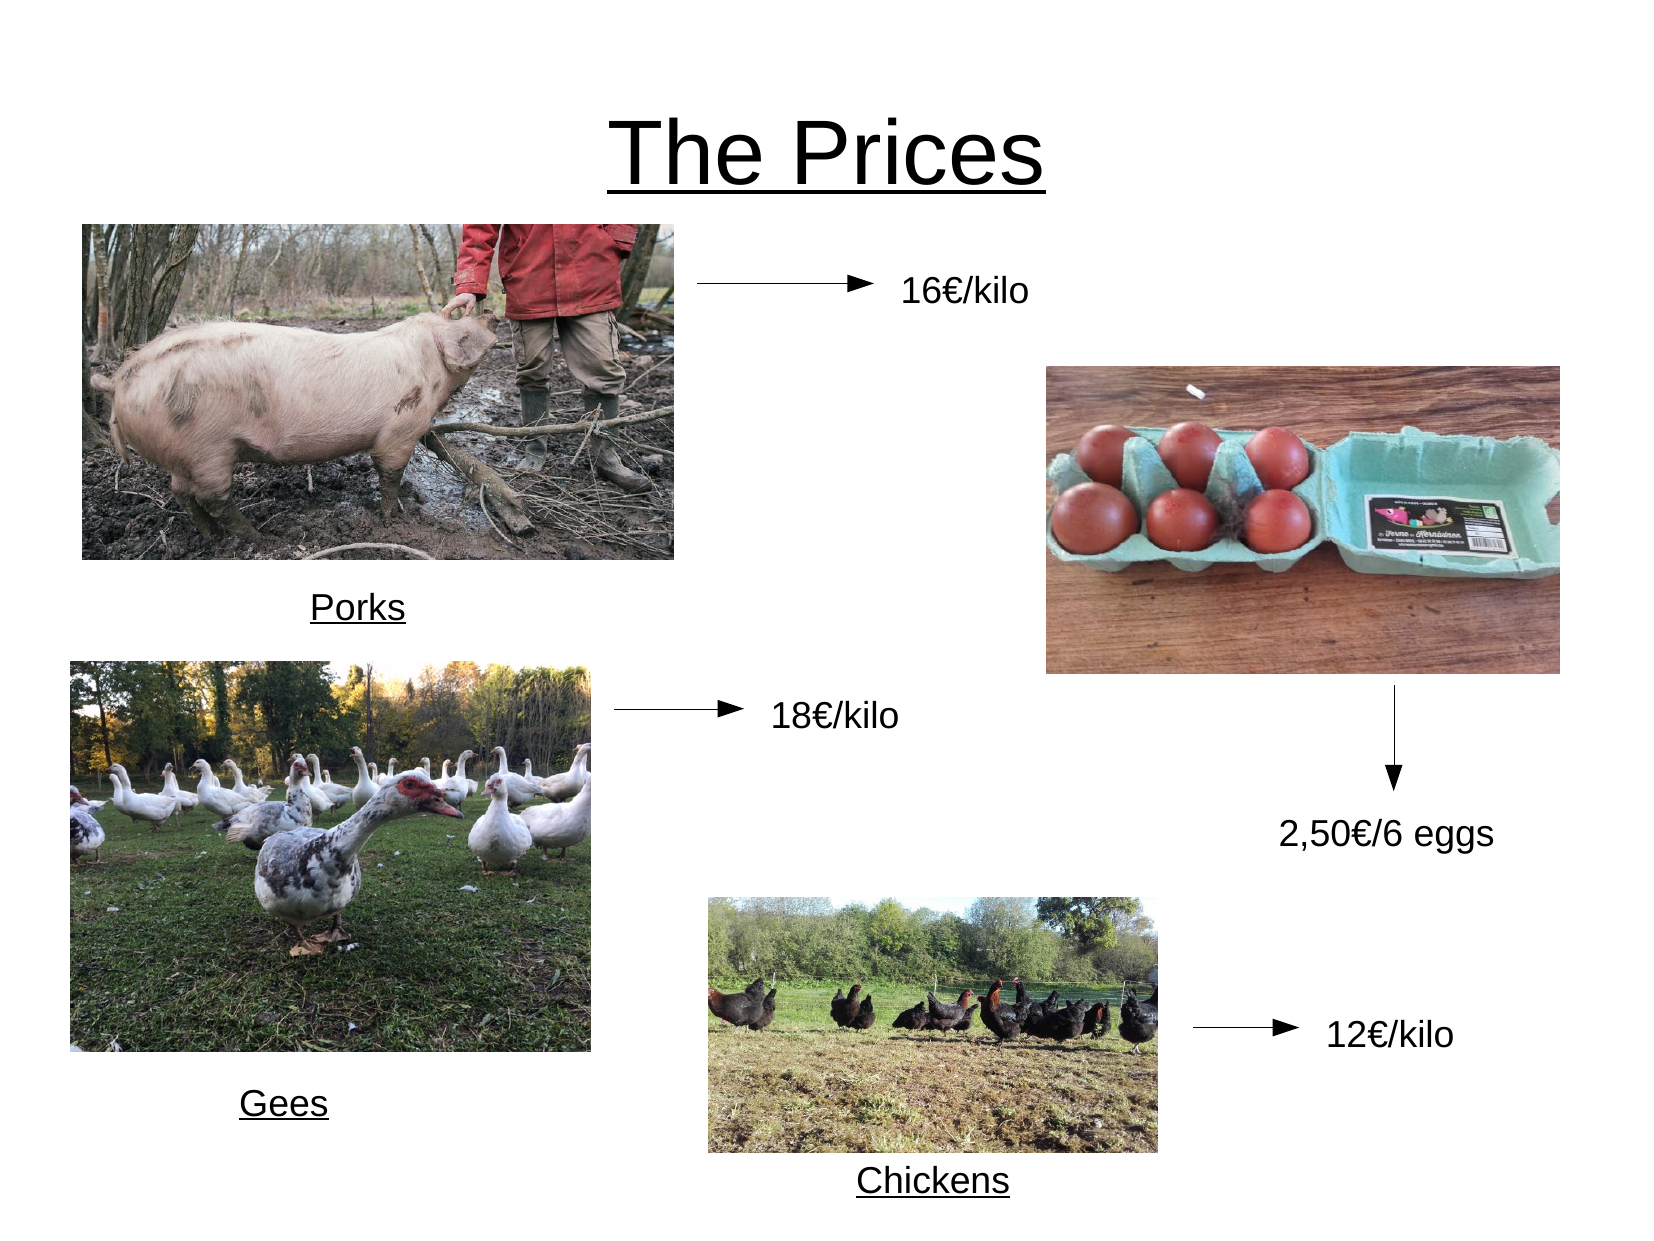

# The Prices
16€/kilo
Porks
18€/kilo
2,50€/6 eggs
12€/kilo
Gees
Chickens